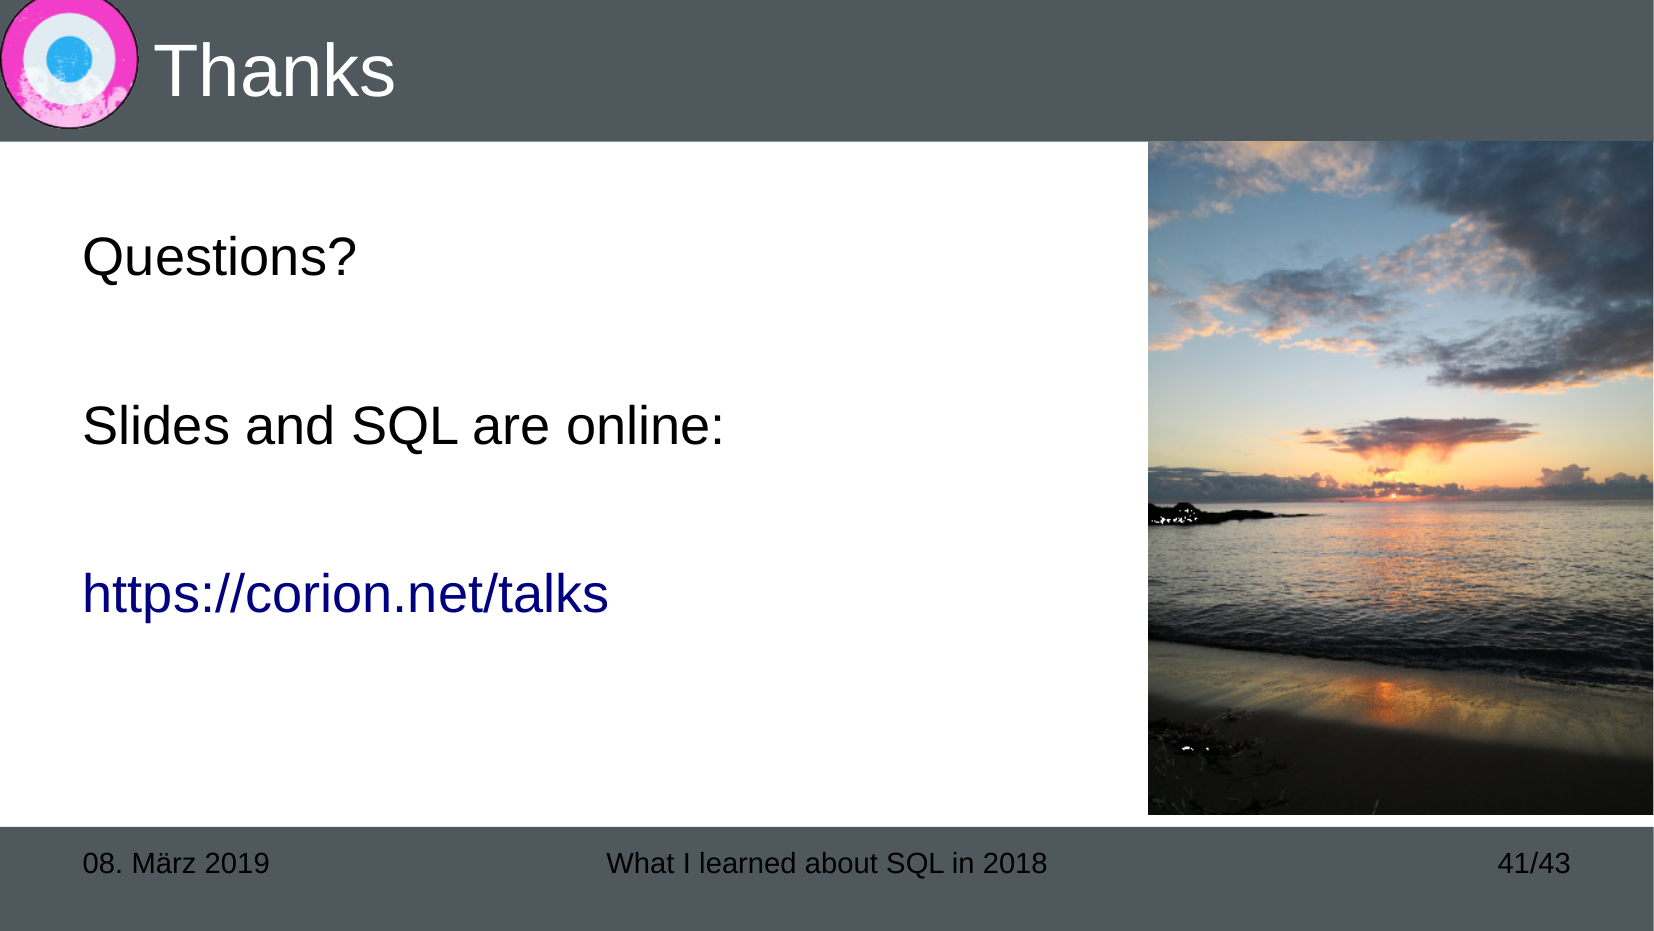

# Thanks
Questions?
Slides and SQL are online:
https://corion.net/talks
08. März 2019
41